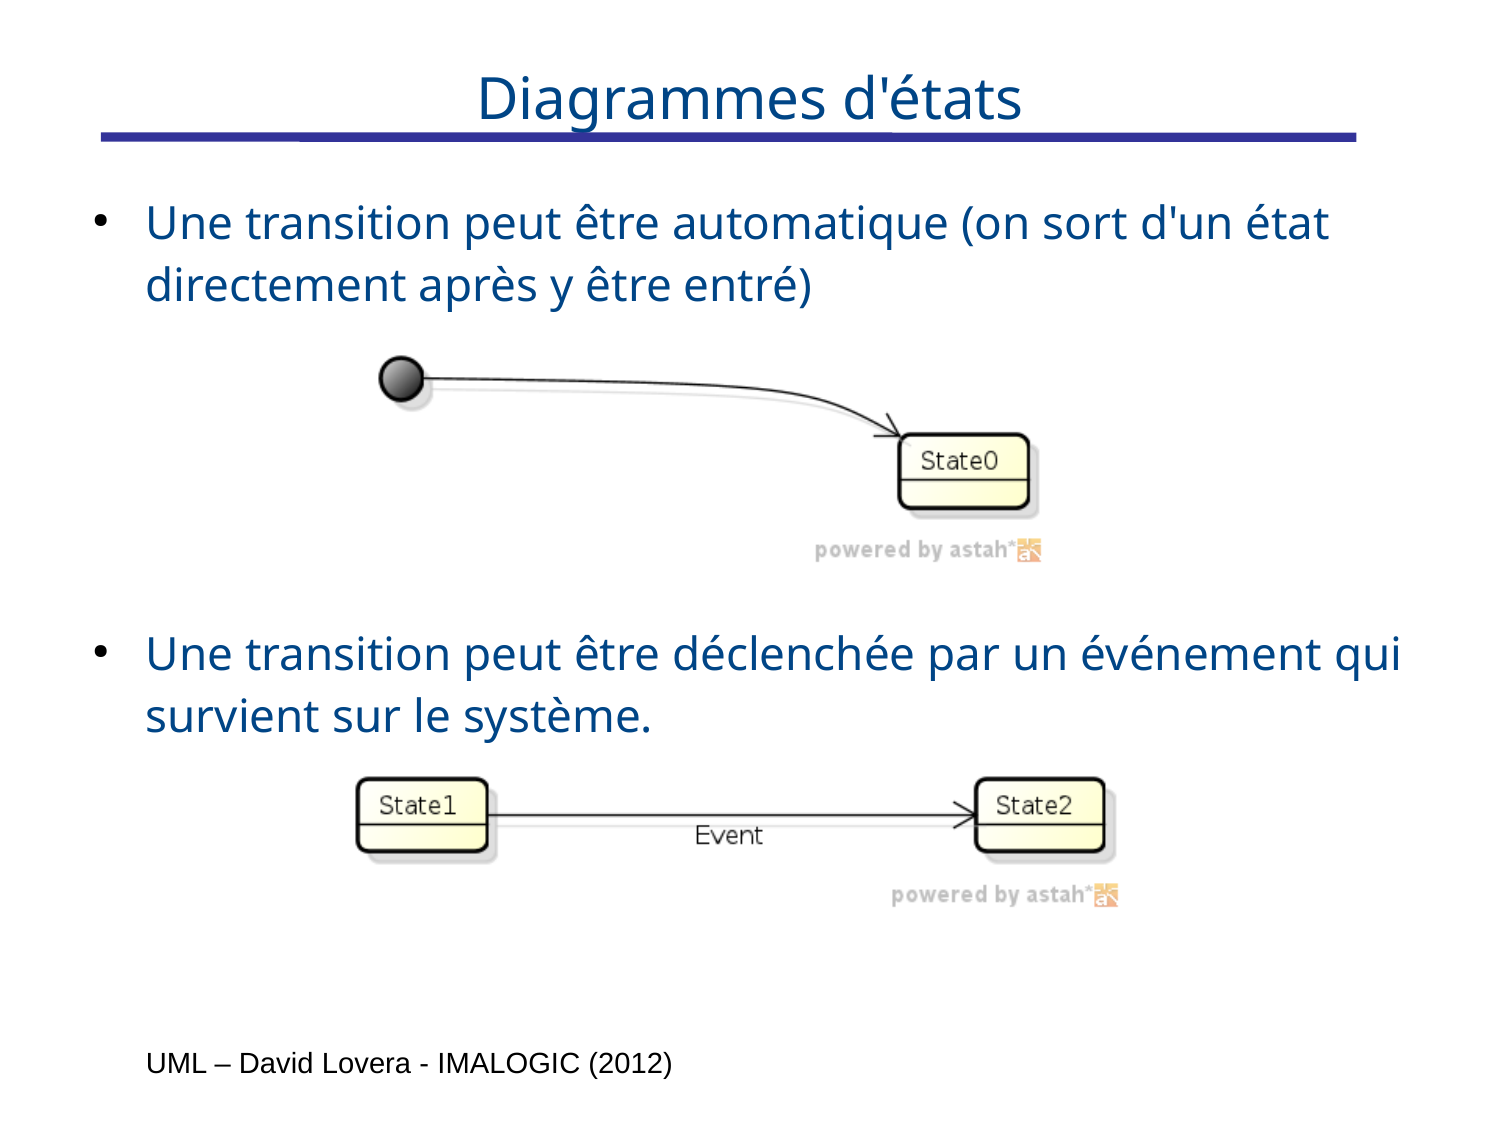

# Diagrammes d'états
Une transition peut être automatique (on sort d'un état directement après y être entré)
Une transition peut être déclenchée par un événement qui survient sur le système.
UML – David Lovera - IMALOGIC (2012)